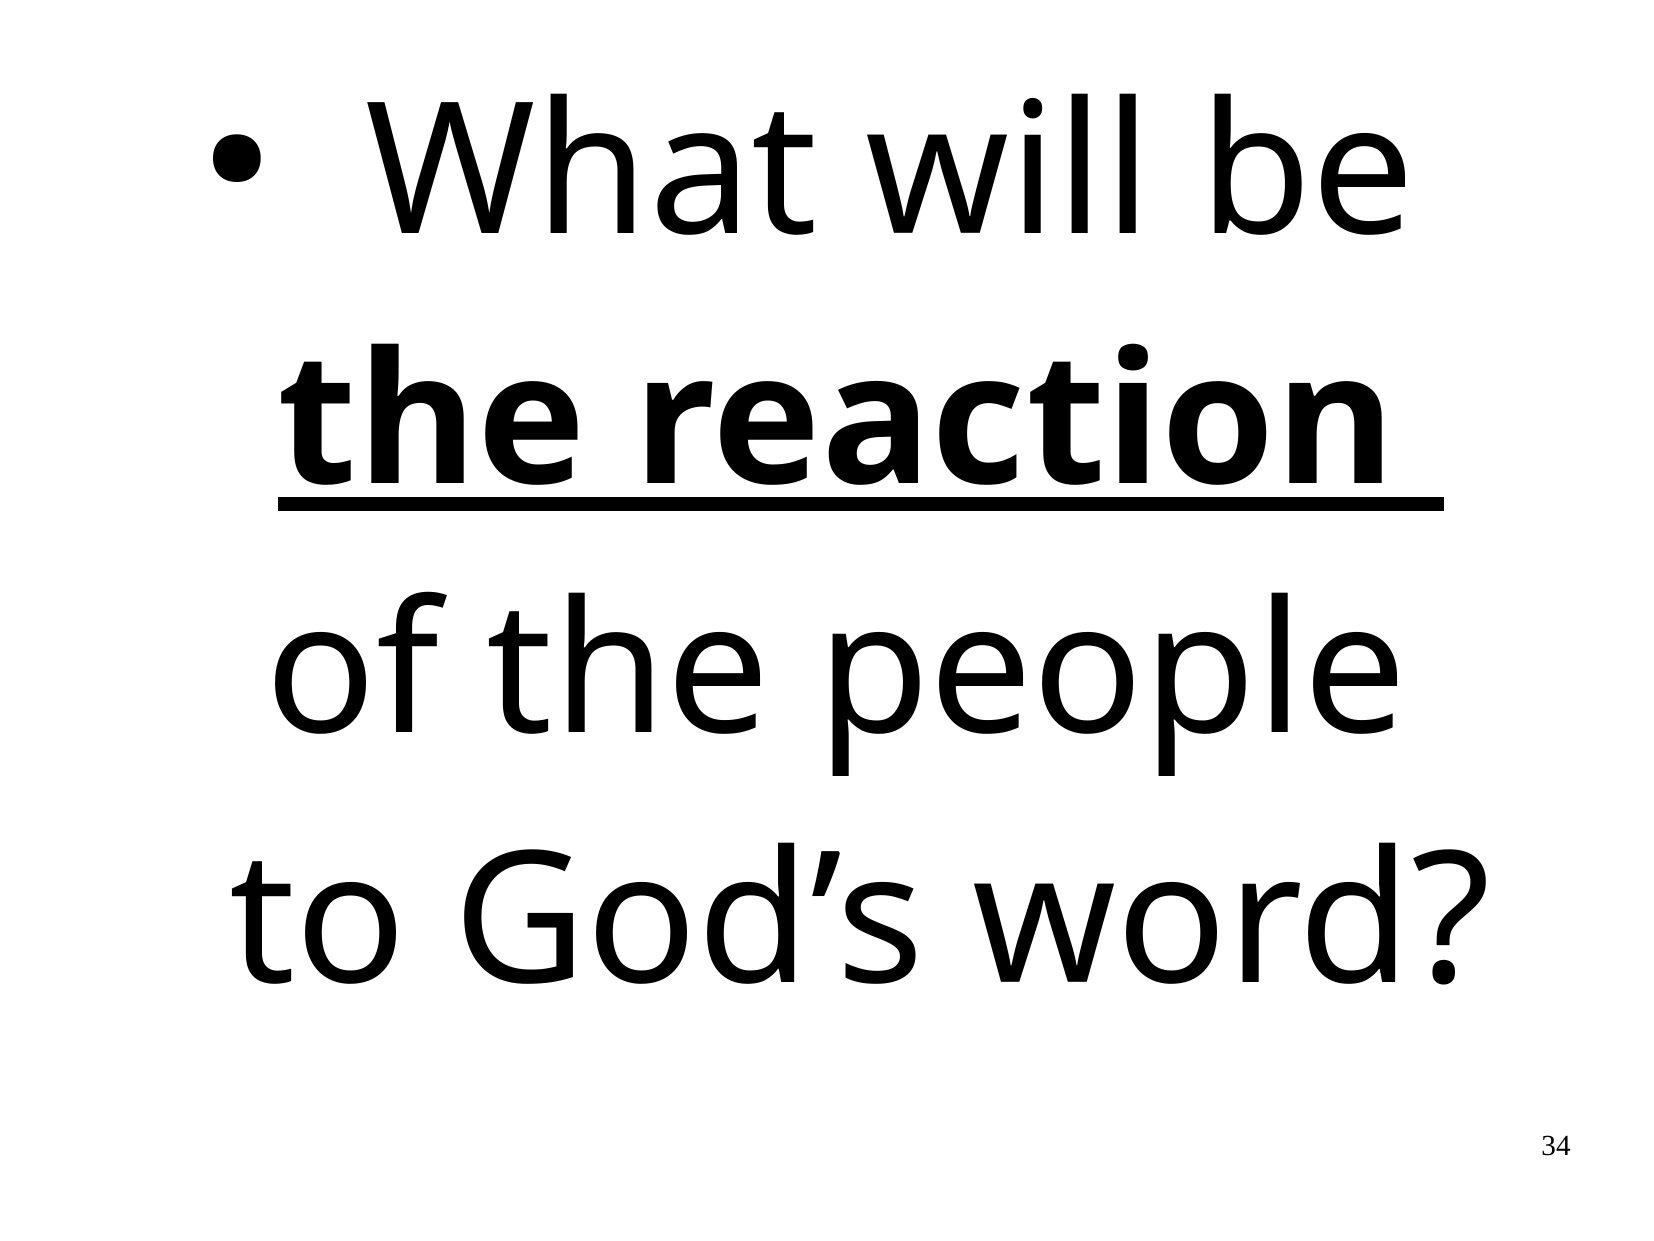

# What will be the reaction of the people to God’s word?
34